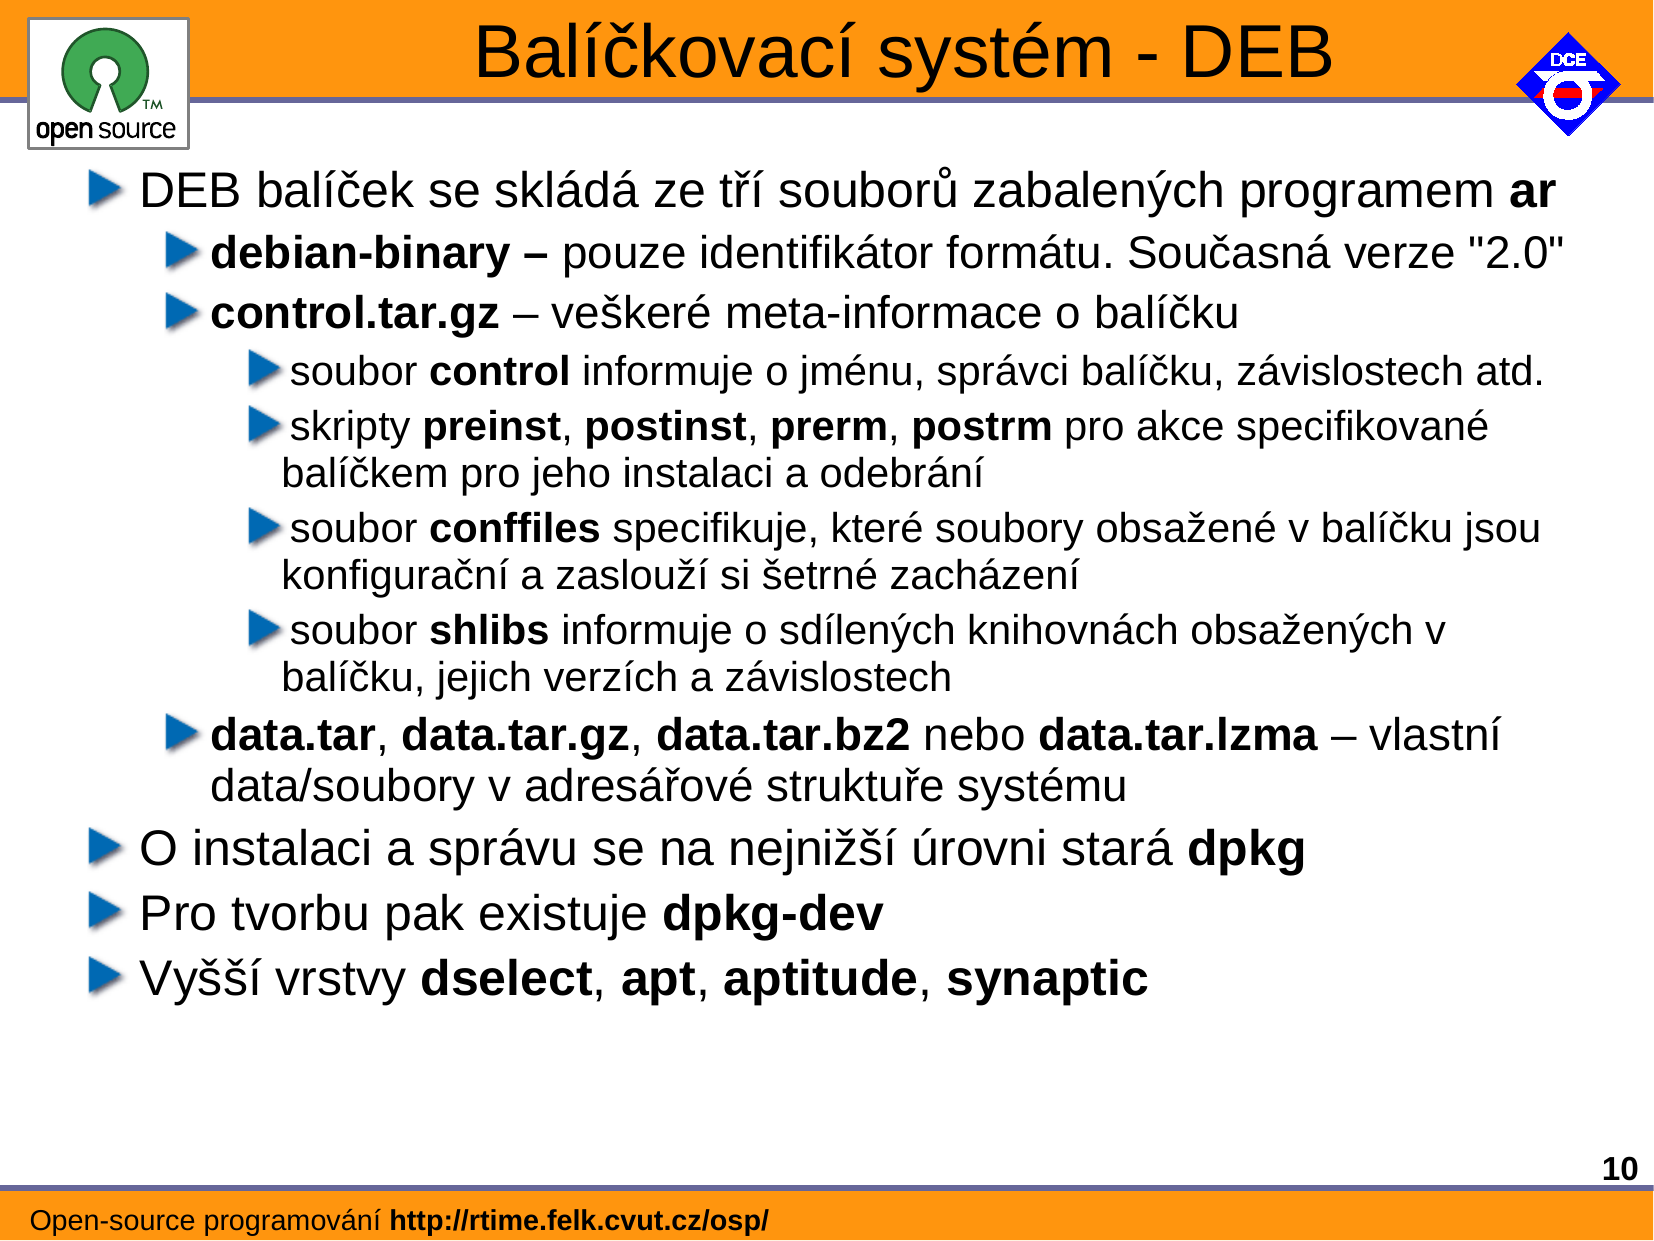

# Balíčkovací systém - DEB
DEB balíček se skládá ze tří souborů zabalených programem ar
debian-binary – pouze identifikátor formátu. Současná verze "2.0"
control.tar.gz – veškeré meta-informace o balíčku
soubor control informuje o jménu, správci balíčku, závislostech atd.
skripty preinst, postinst, prerm, postrm pro akce specifikované balíčkem pro jeho instalaci a odebrání
soubor conffiles specifikuje, které soubory obsažené v balíčku jsou konfigurační a zaslouží si šetrné zacházení
soubor shlibs informuje o sdílených knihovnách obsažených v balíčku, jejich verzích a závislostech
data.tar, data.tar.gz, data.tar.bz2 nebo data.tar.lzma – vlastní data/soubory v adresářové struktuře systému
O instalaci a správu se na nejnižší úrovni stará dpkg
Pro tvorbu pak existuje dpkg-dev
Vyšší vrstvy dselect, apt, aptitude, synaptic